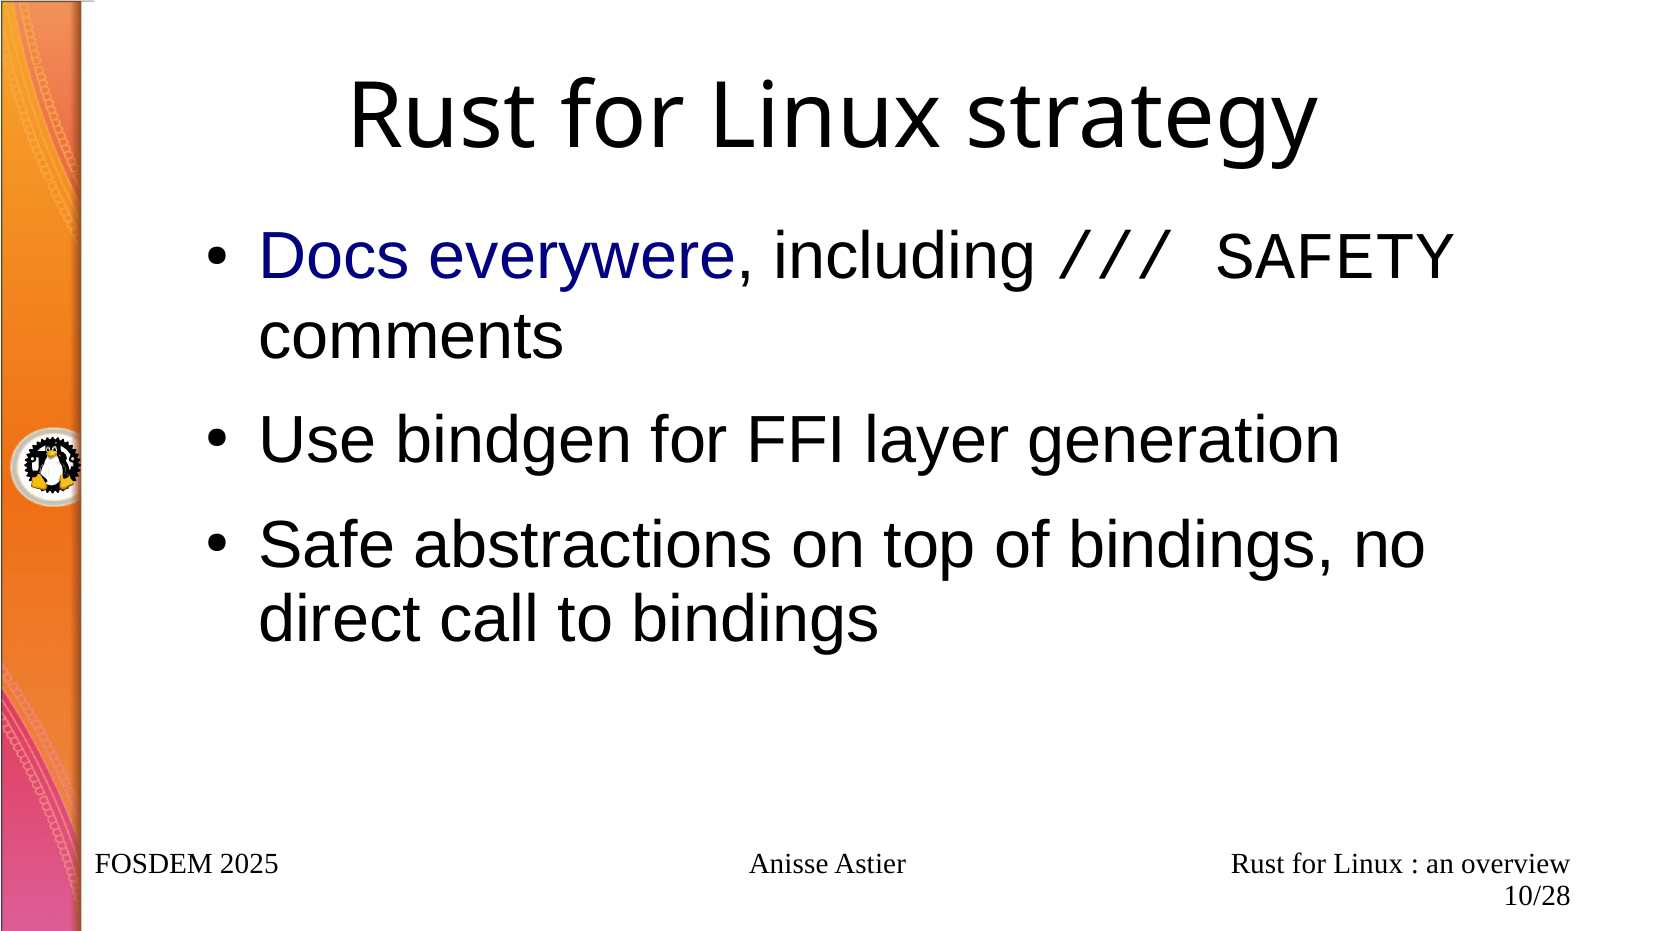

# Rust for Linux strategy
Docs everywere, including /// SAFETY comments
Use bindgen for FFI layer generation
Safe abstractions on top of bindings, no direct call to bindings
10